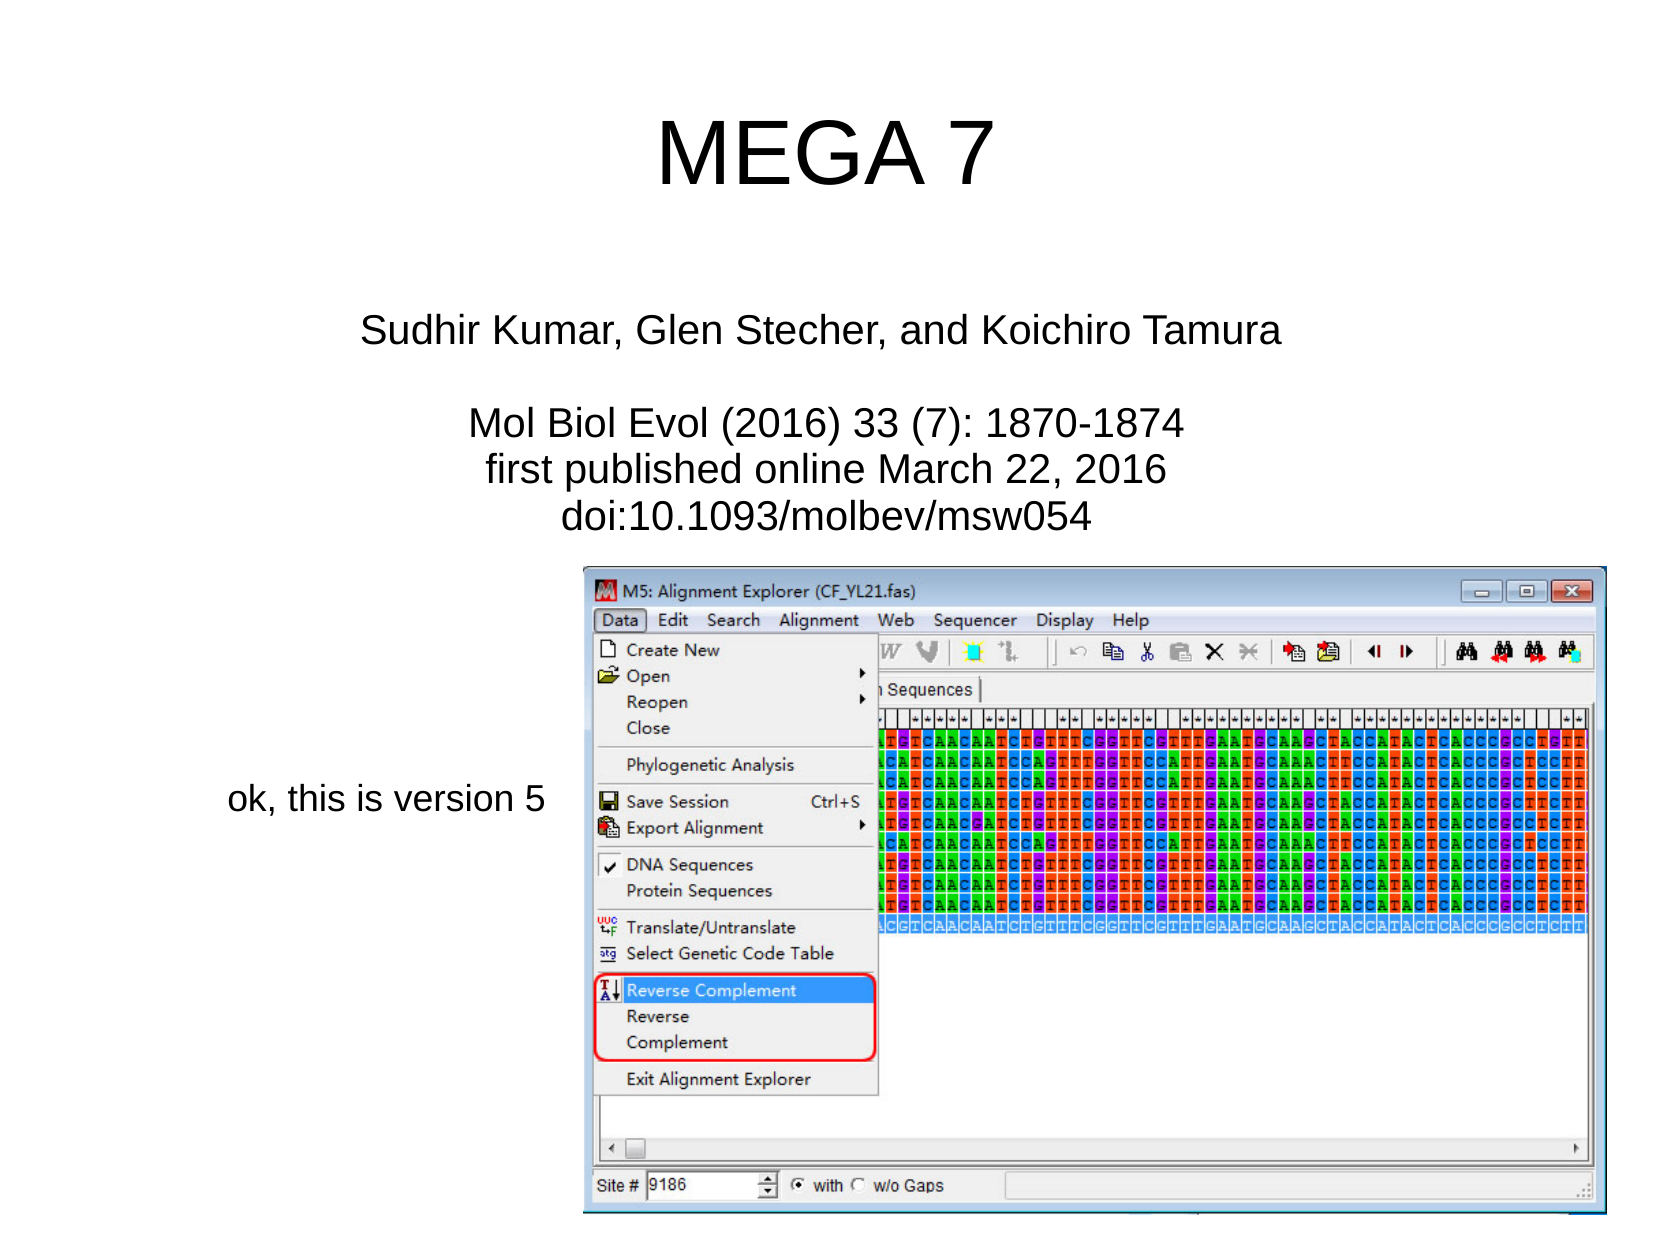

# MEGA 7
Sudhir Kumar, Glen Stecher, and Koichiro Tamura
Mol Biol Evol (2016) 33 (7): 1870-1874
first published online March 22, 2016
doi:10.1093/molbev/msw054
ok, this is version 5